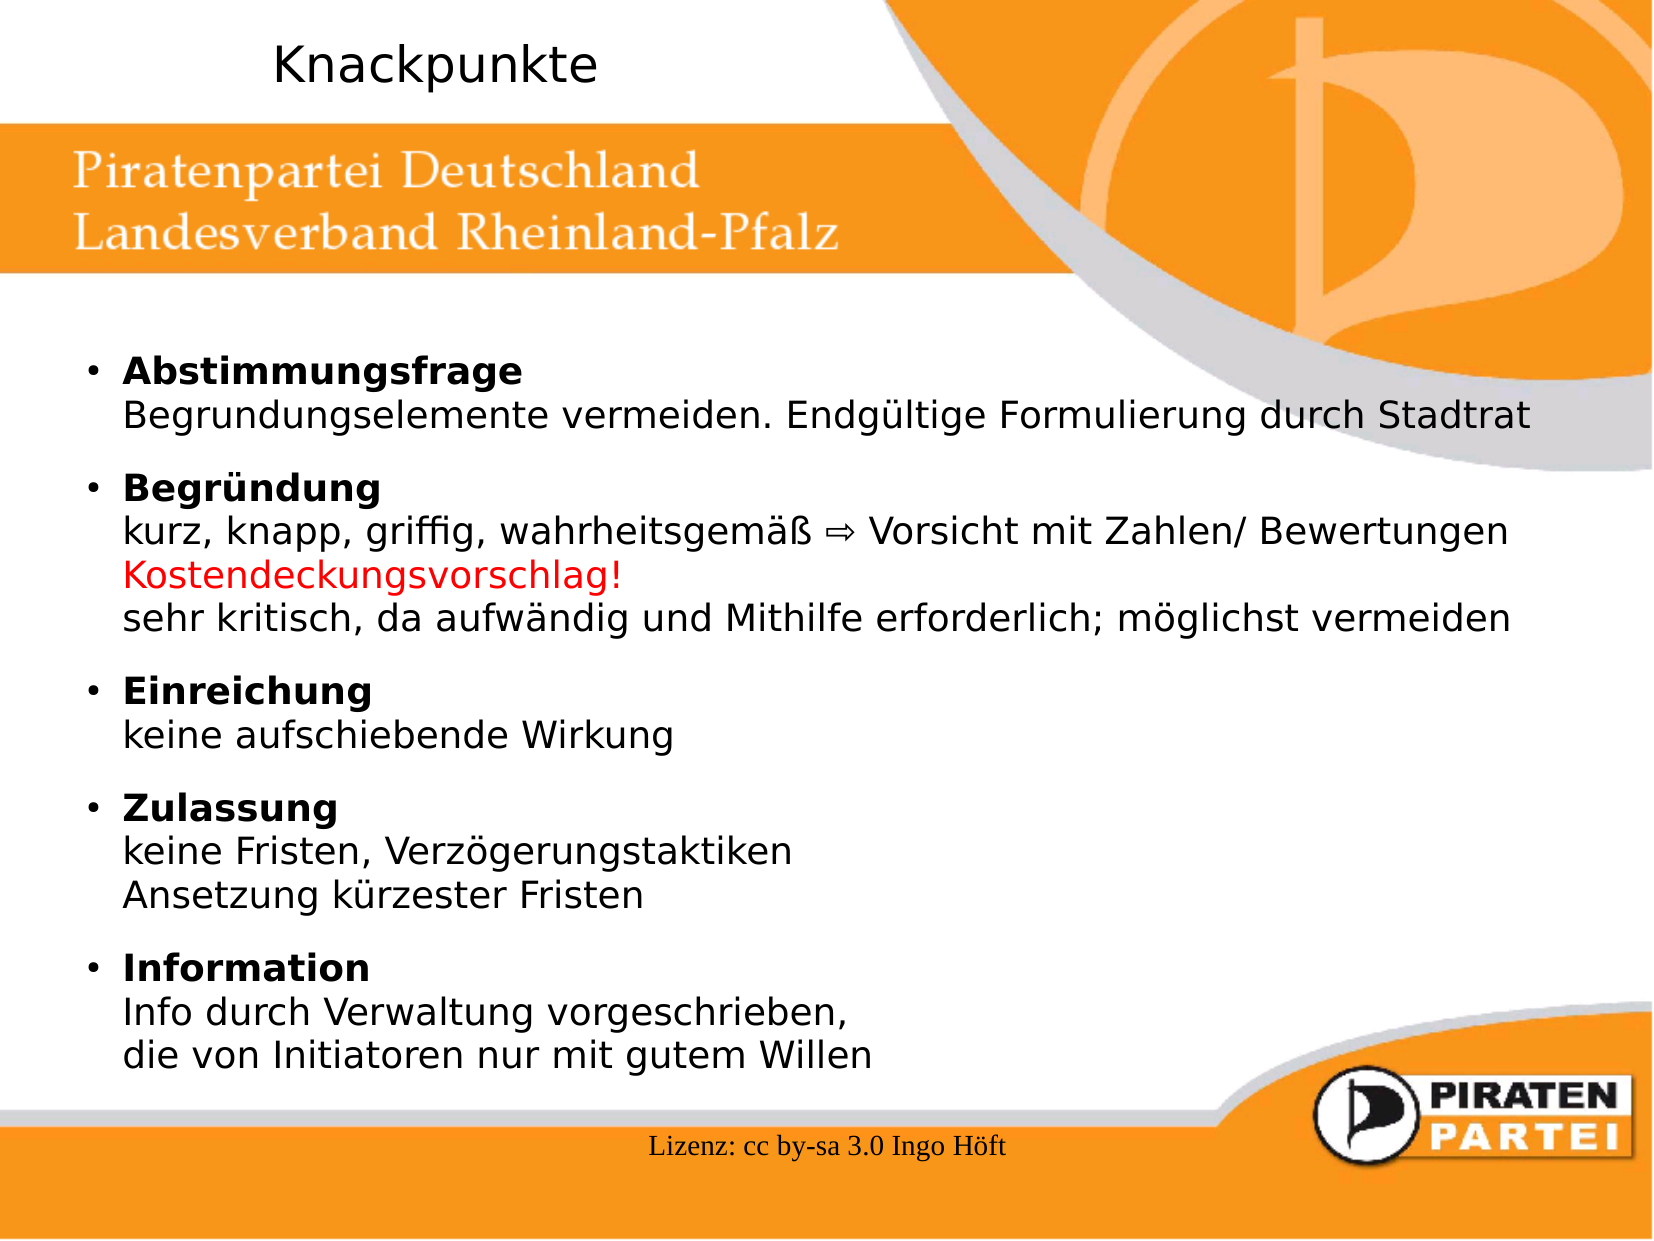

# Knackpunkte
Abstimmungsfrage
Begrundungselemente vermeiden. Endgültige Formulierung durch Stadtrat
Begründung
kurz, knapp, griffig, wahrheitsgemäß ⇨ Vorsicht mit Zahlen/ Bewertungen
Kostendeckungsvorschlag!
sehr kritisch, da aufwändig und Mithilfe erforderlich; möglichst vermeiden
Einreichung
keine aufschiebende Wirkung
Zulassung
keine Fristen, Verzögerungstaktiken
Ansetzung kürzester Fristen
Information
Info durch Verwaltung vorgeschrieben,
die von Initiatoren nur mit gutem Willen
Lizenz: cc by-sa 3.0 Ingo Höft